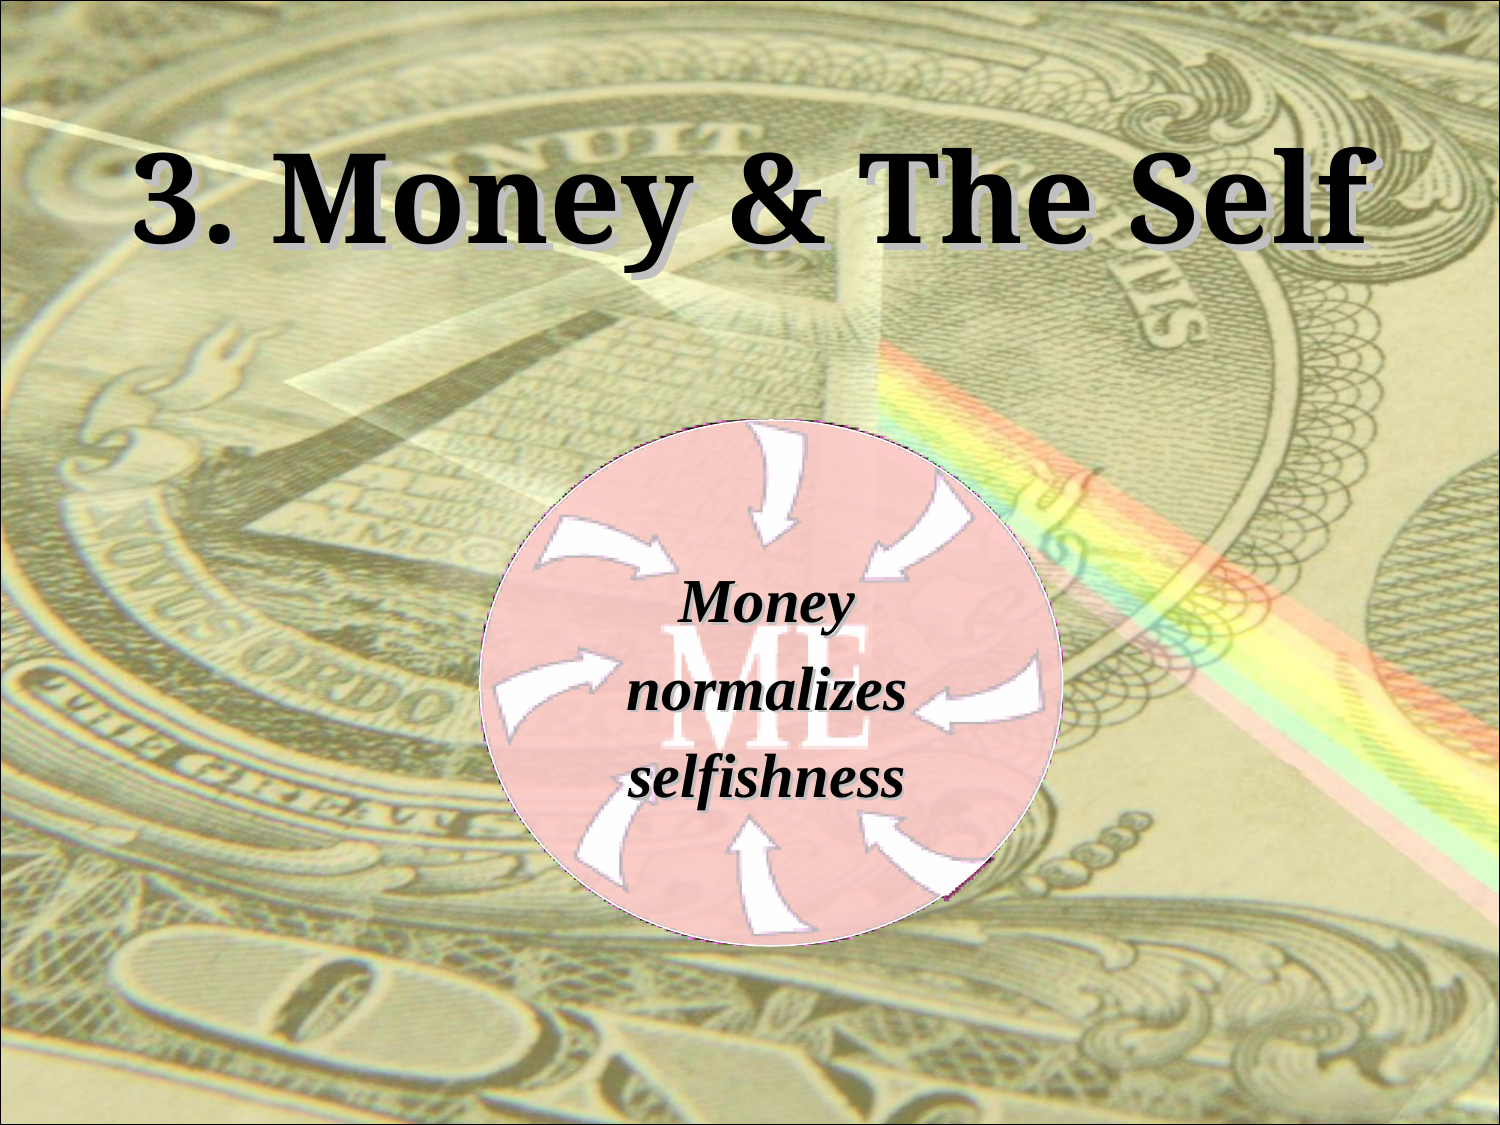

3. Money & The Self
Money normalizes selfishness